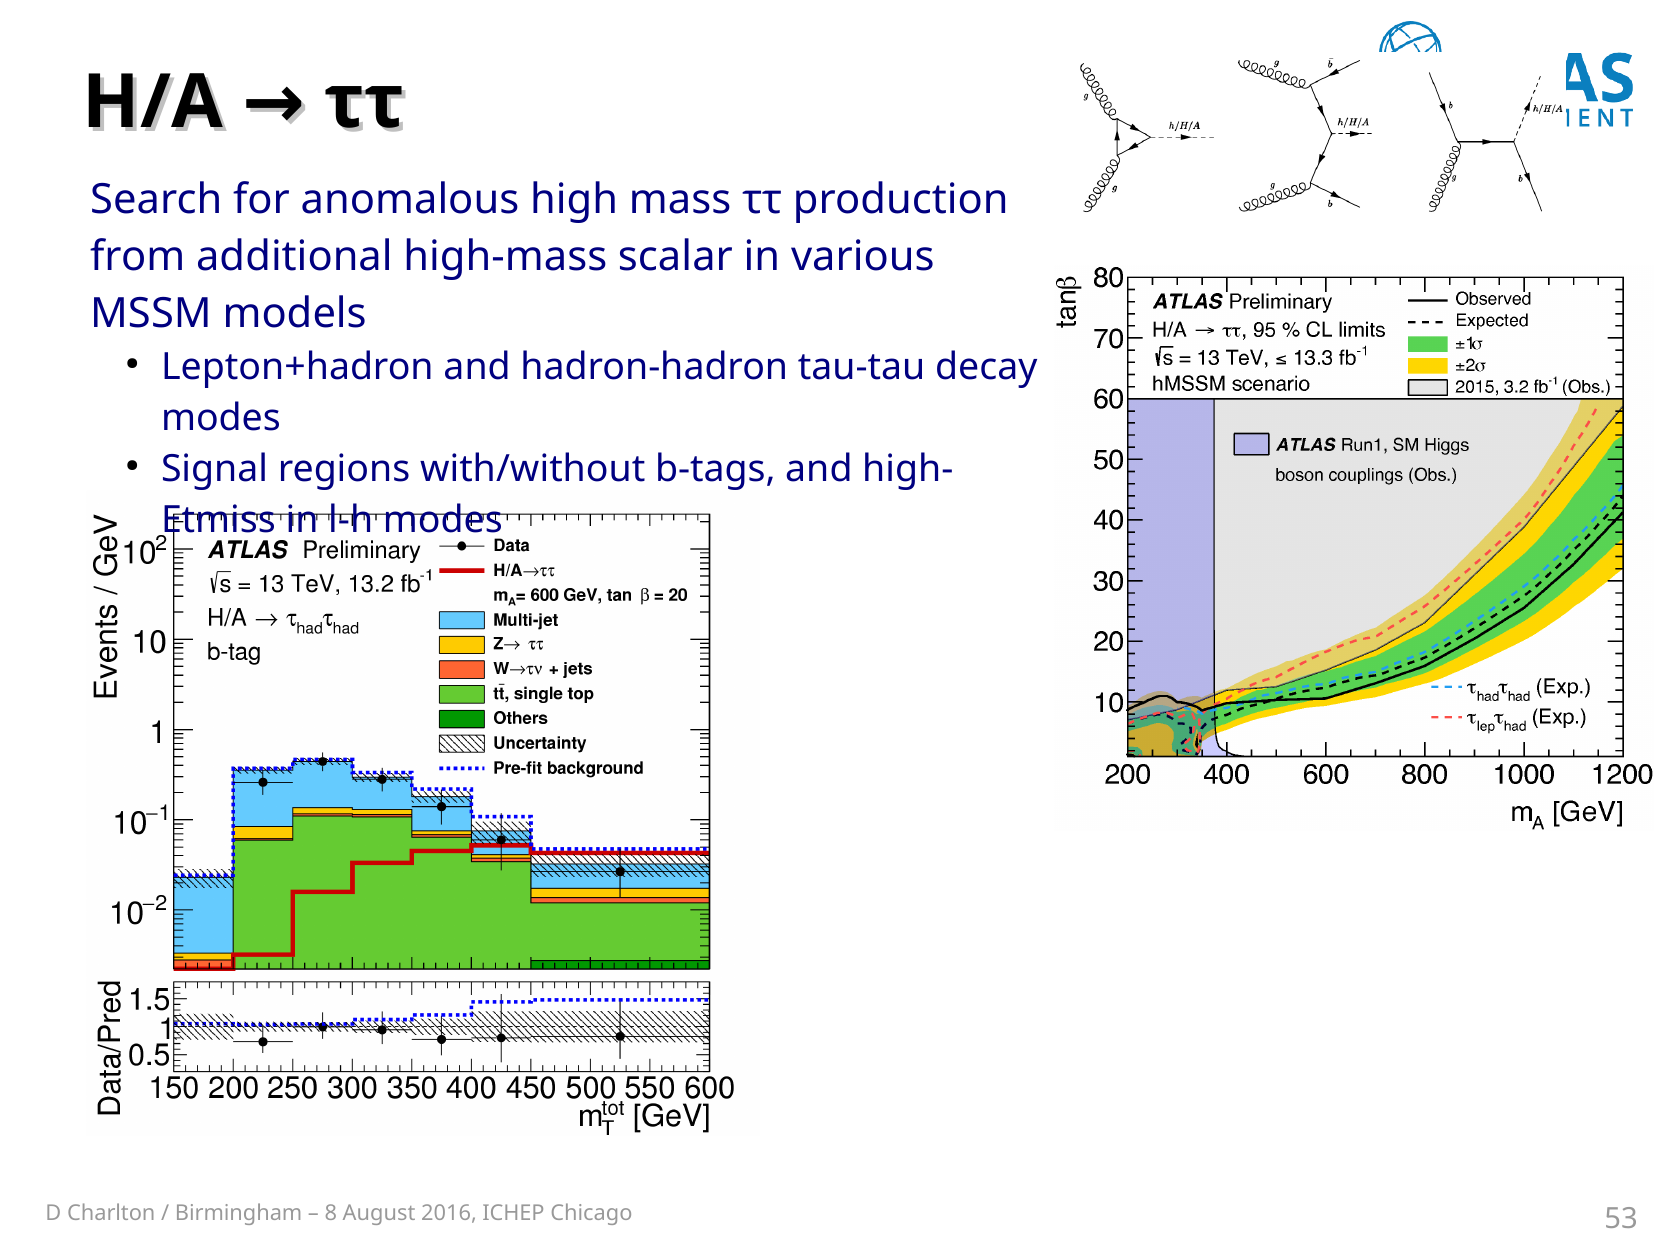

# H/A → ττ
Search for anomalous high mass ττ production from additional high-mass scalar in various MSSM models
Lepton+hadron and hadron-hadron tau-tau decay modes
Signal regions with/without b-tags, and high-Etmiss in l-h modes